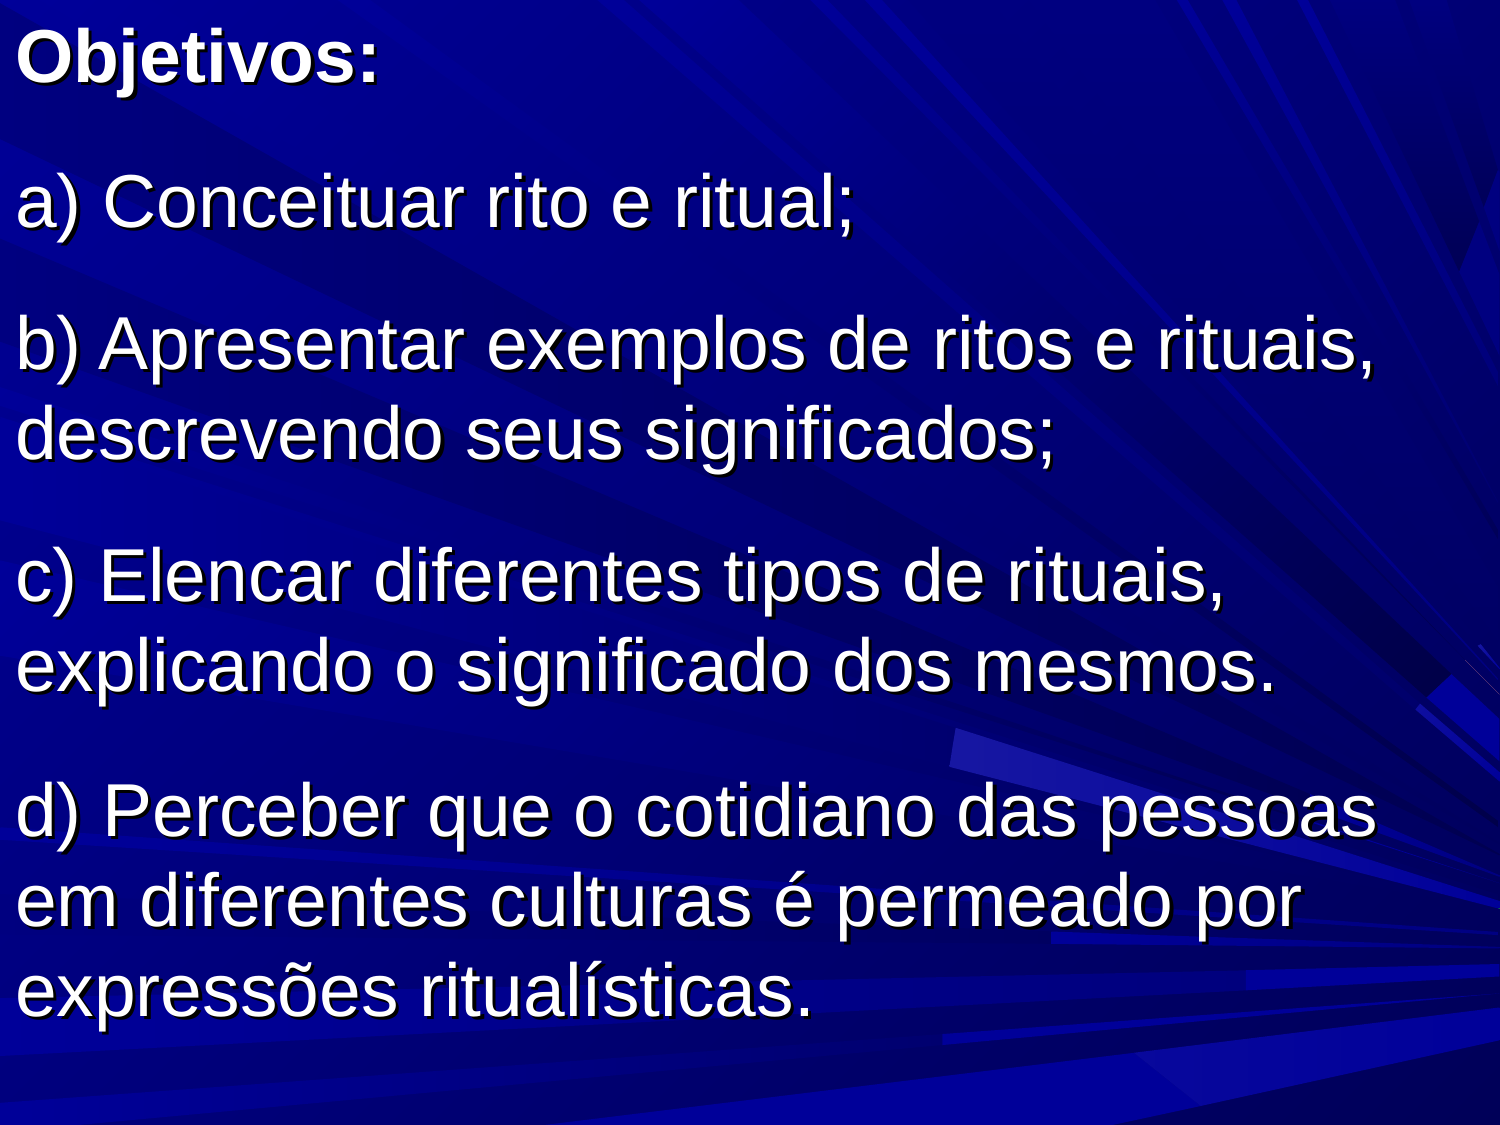

Objetivos:
a) Conceituar rito e ritual;
b) Apresentar exemplos de ritos e rituais, descrevendo seus significados;
c) Elencar diferentes tipos de rituais, explicando o significado dos mesmos.
d) Perceber que o cotidiano das pessoas em diferentes culturas é permeado por expressões ritualísticas.